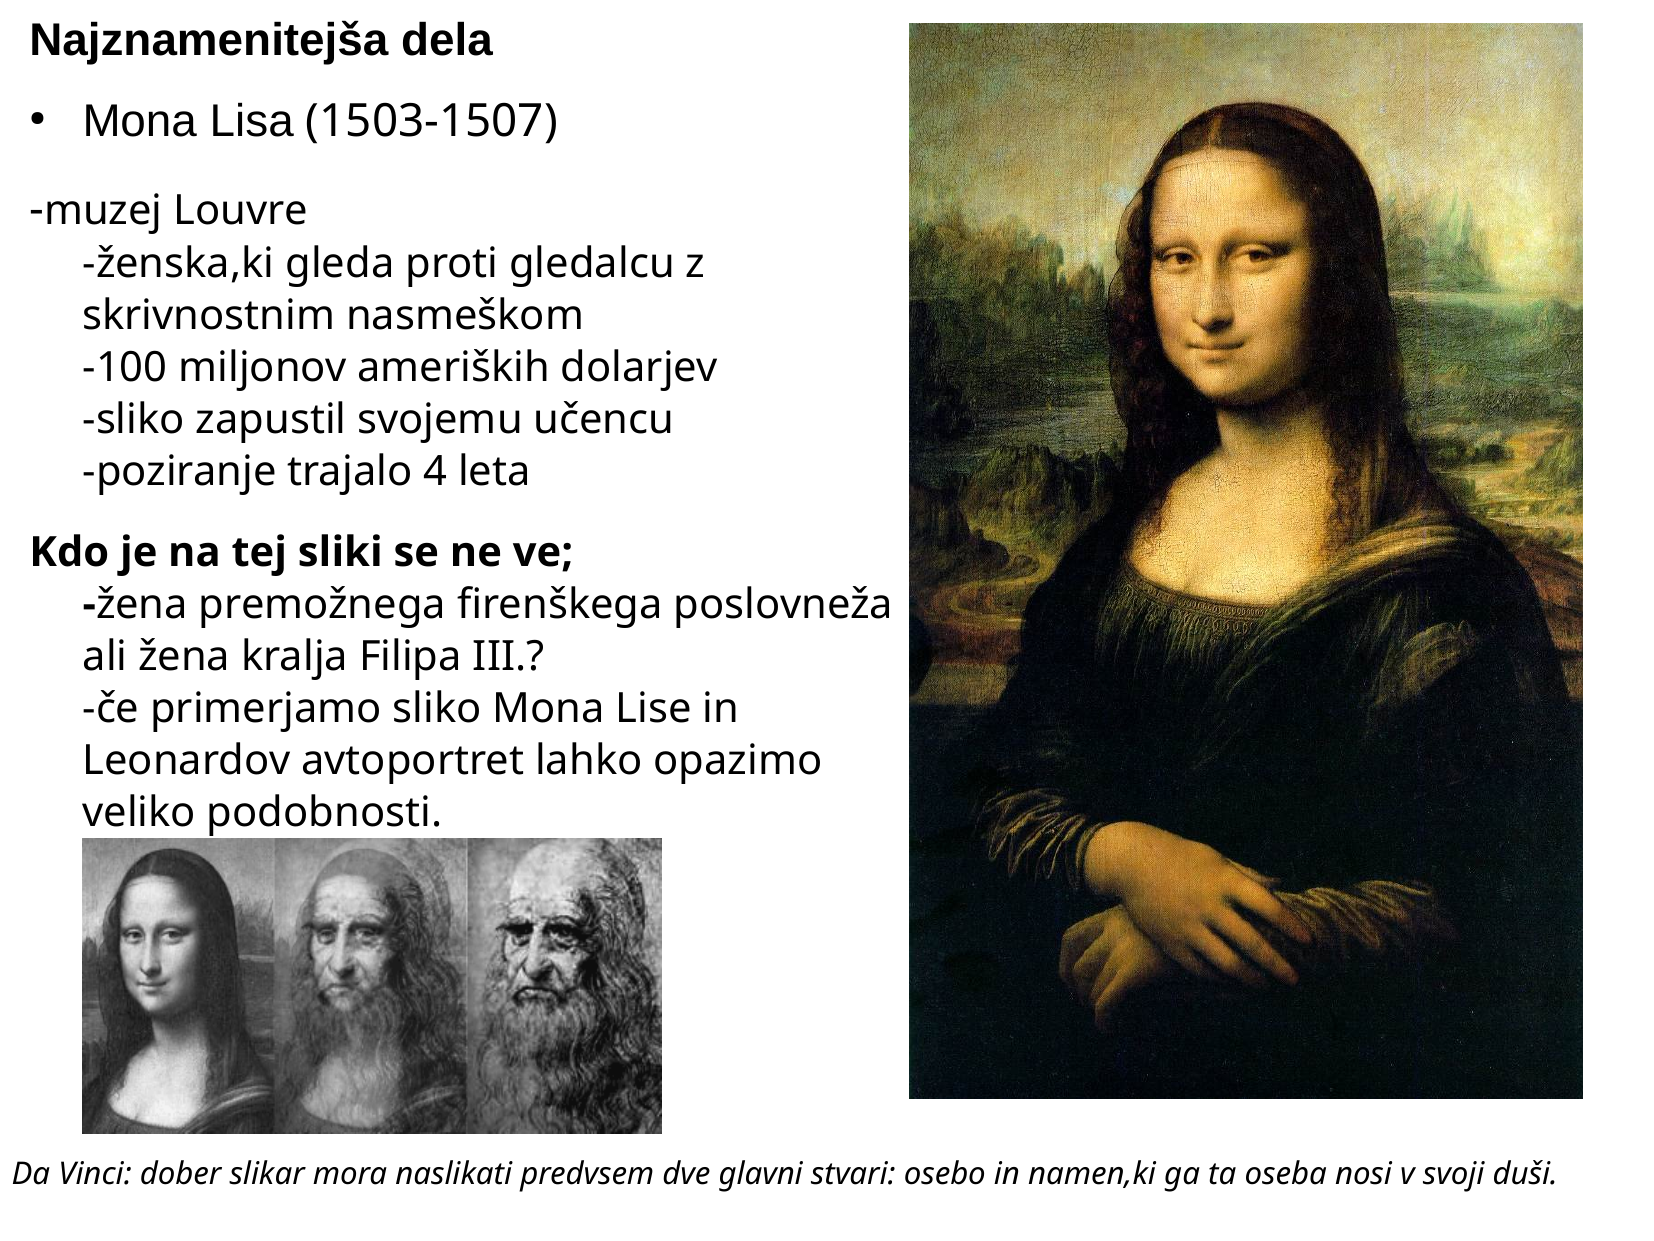

# Najznamenitejša dela
Mona Lisa (1503-1507)
-muzej Louvre
-ženska,ki gleda proti gledalcu z
skrivnostnim nasmeškom
-100 miljonov ameriških dolarjev
-sliko zapustil svojemu učencu
-poziranje trajalo 4 leta
Kdo je na tej sliki se ne ve;
-žena premožnega firenškega poslovneža
ali žena kralja Filipa III.?
-če primerjamo sliko Mona Lise in
Leonardov avtoportret lahko opazimo
veliko podobnosti.
Da Vinci: dober slikar mora naslikati predvsem dve glavni stvari: osebo in namen,ki ga ta oseba nosi v svoji duši.